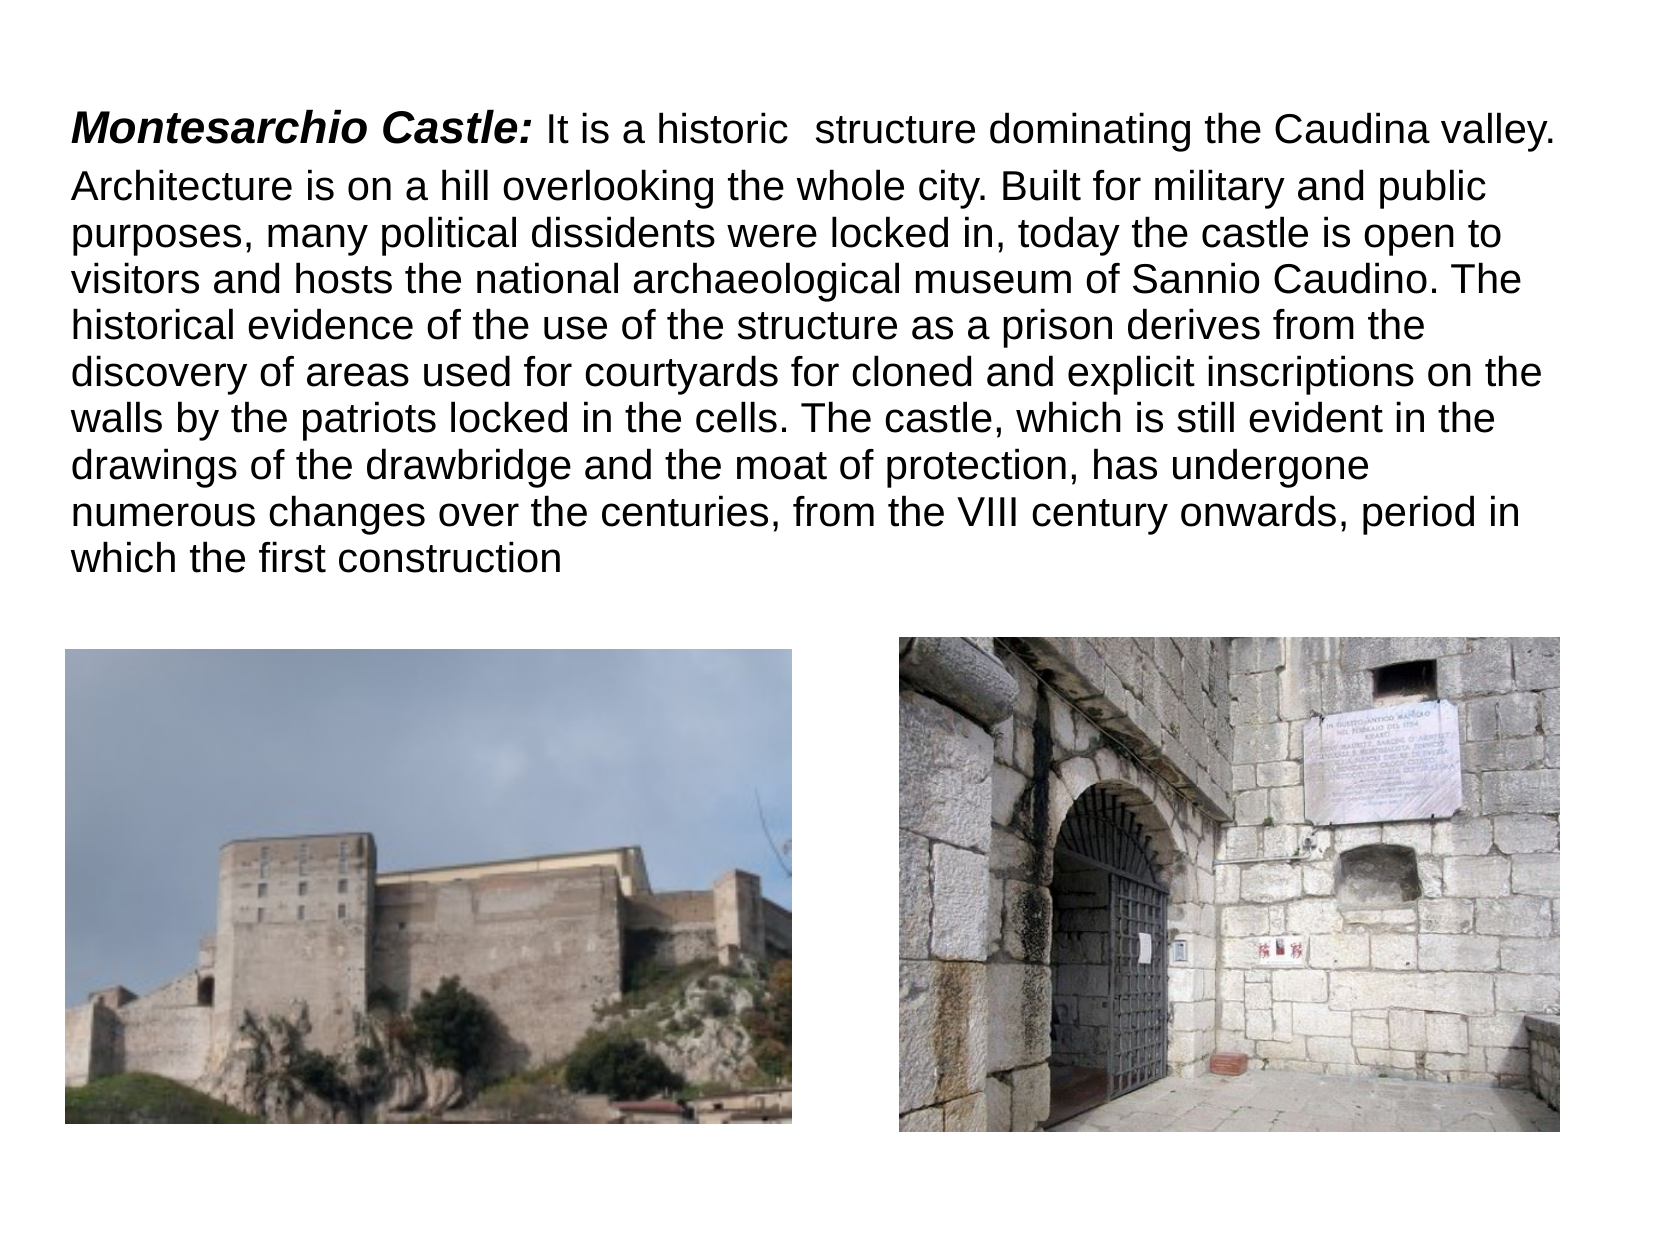

# Montesarchio Castle: It is a historic structure dominating the Caudina valley. Architecture is on a hill overlooking the whole city. Built for military and public purposes, many political dissidents were locked in, today the castle is open to visitors and hosts the national archaeological museum of Sannio Caudino. The historical evidence of the use of the structure as a prison derives from the discovery of areas used for courtyards for cloned and explicit inscriptions on the walls by the patriots locked in the cells. The castle, which is still evident in the drawings of the drawbridge and the moat of protection, has undergone numerous changes over the centuries, from the VIII century onwards, period in which the first construction